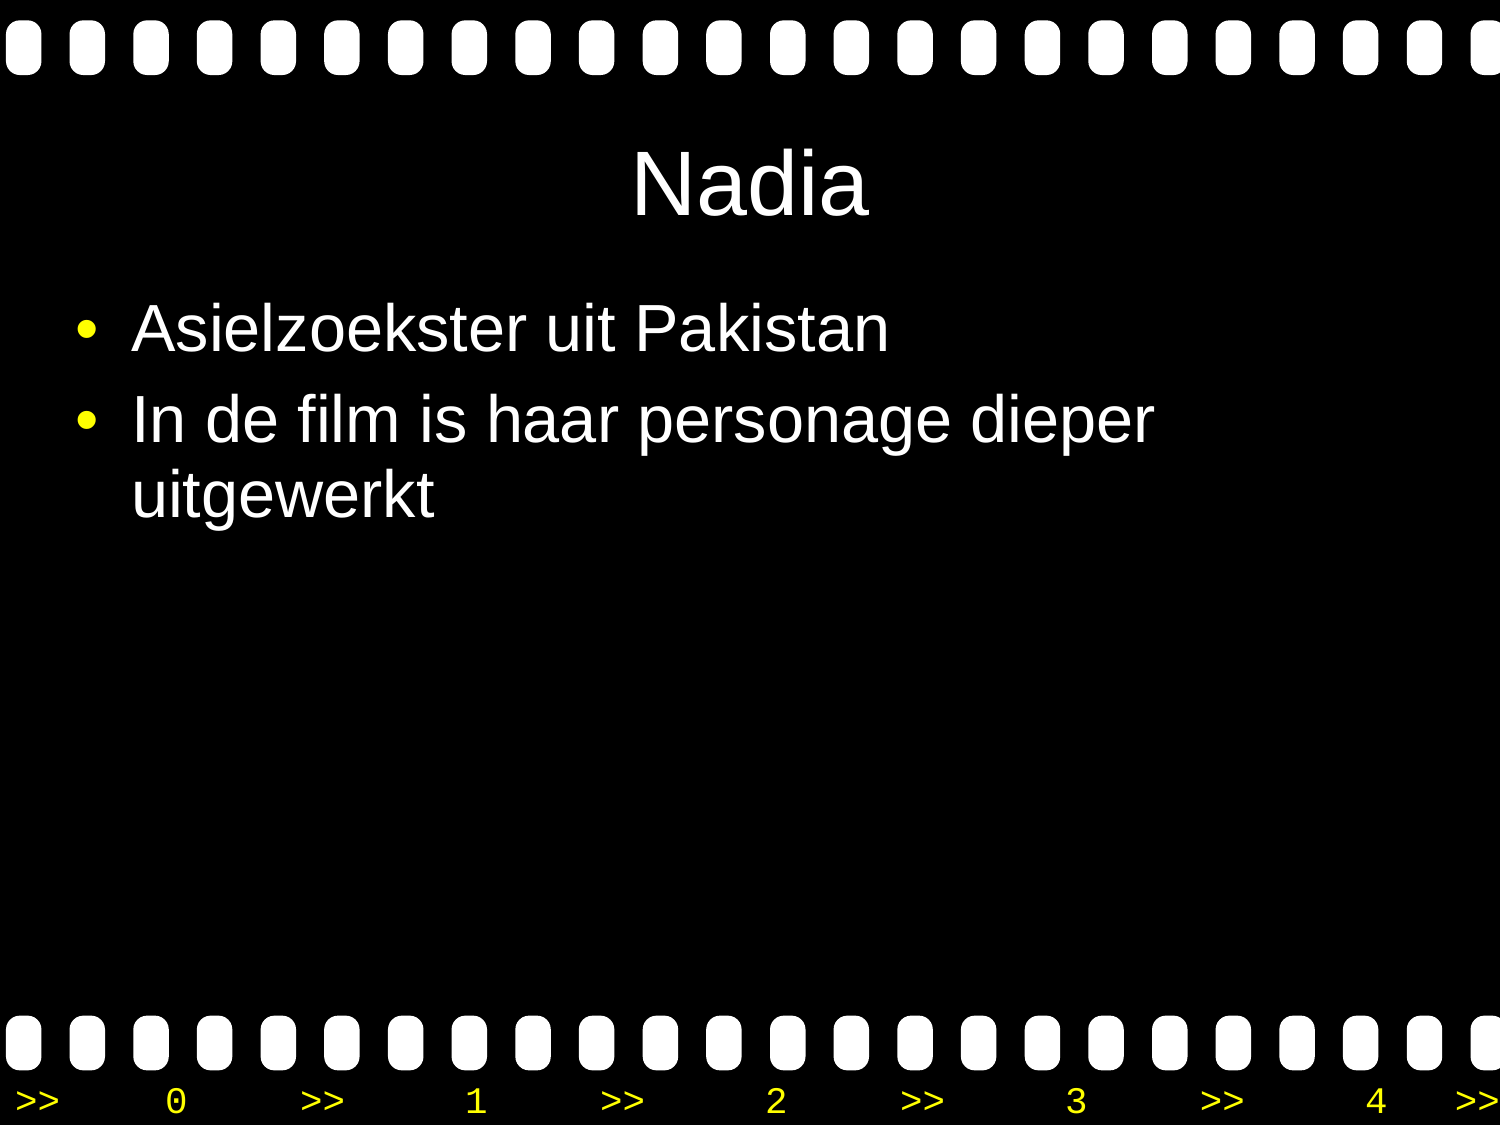

# Nadia
Asielzoekster uit Pakistan
In de film is haar personage dieper uitgewerkt